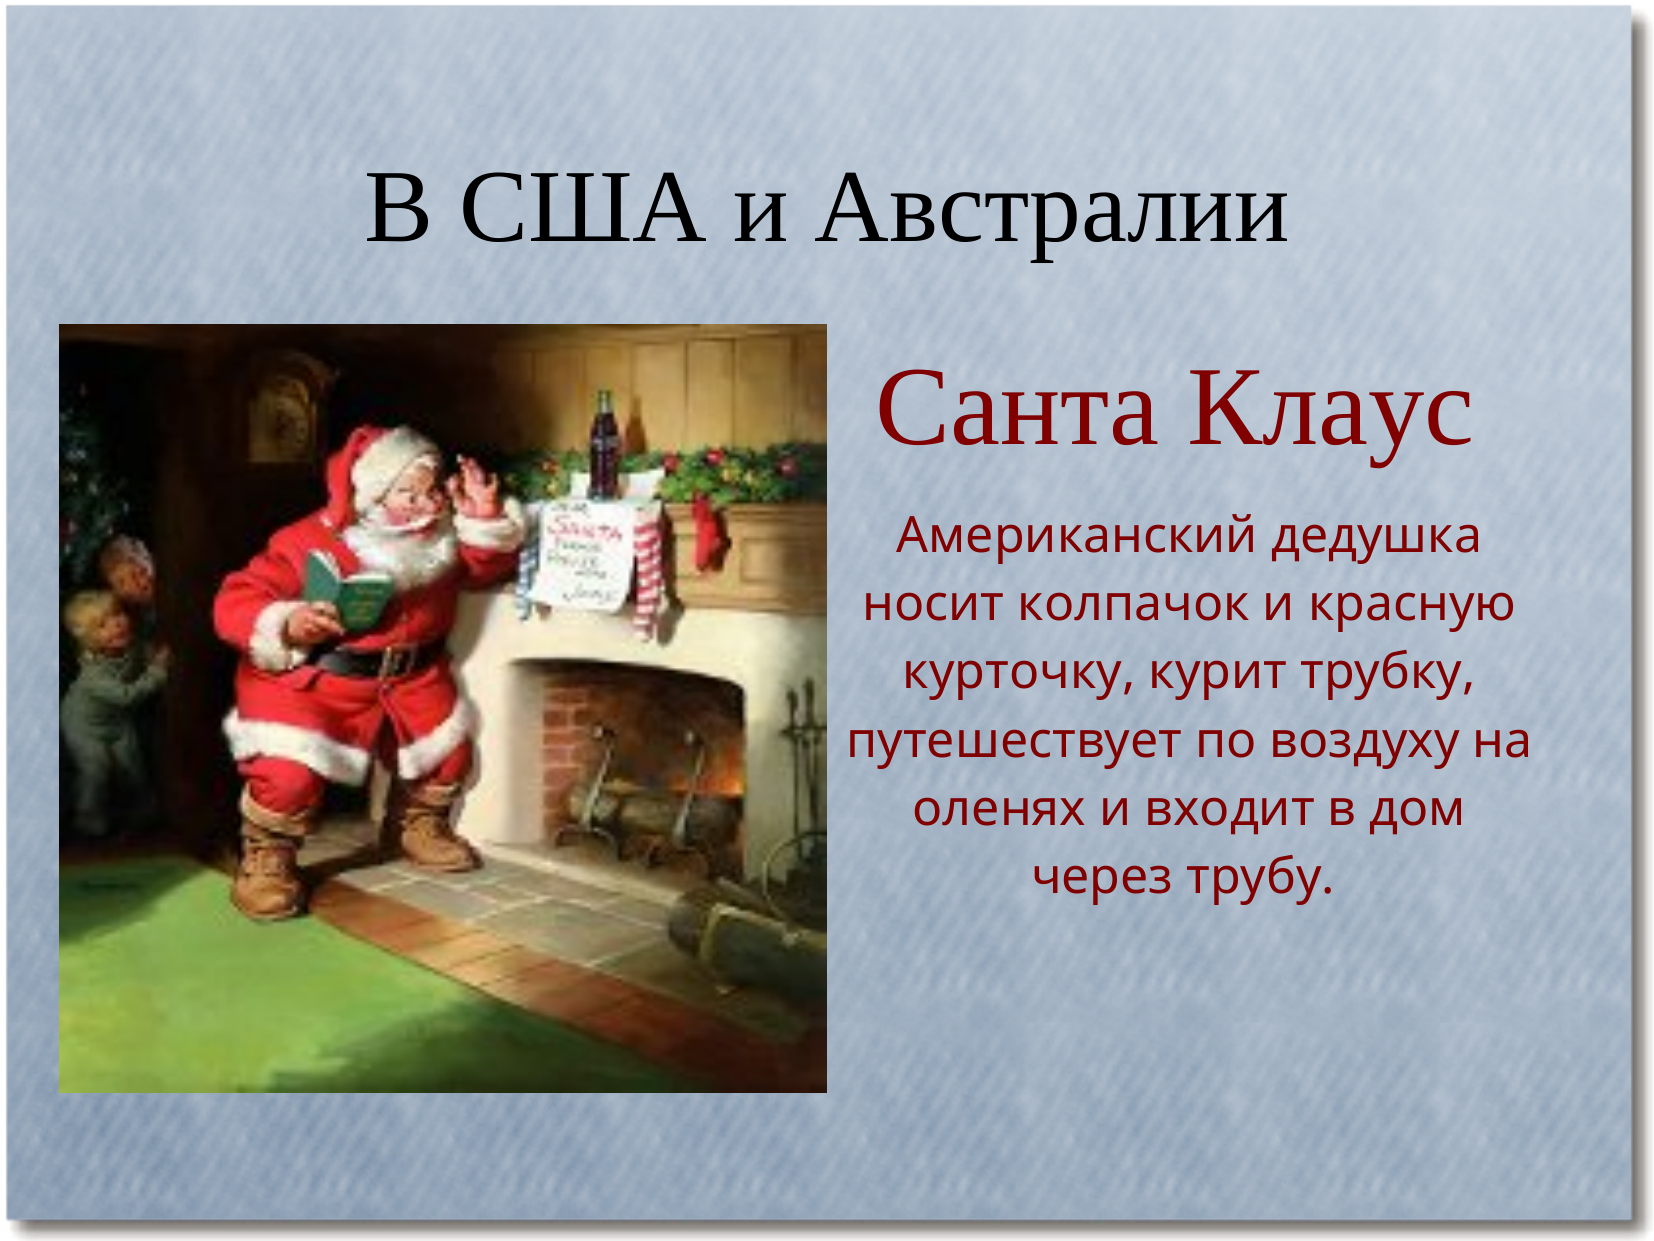

# В США и Австралии
Санта Клаус
Американский дедушка носит колпачок и красную курточку, курит трубку, путешествует по воздуху на оленях и входит в дом через трубу.